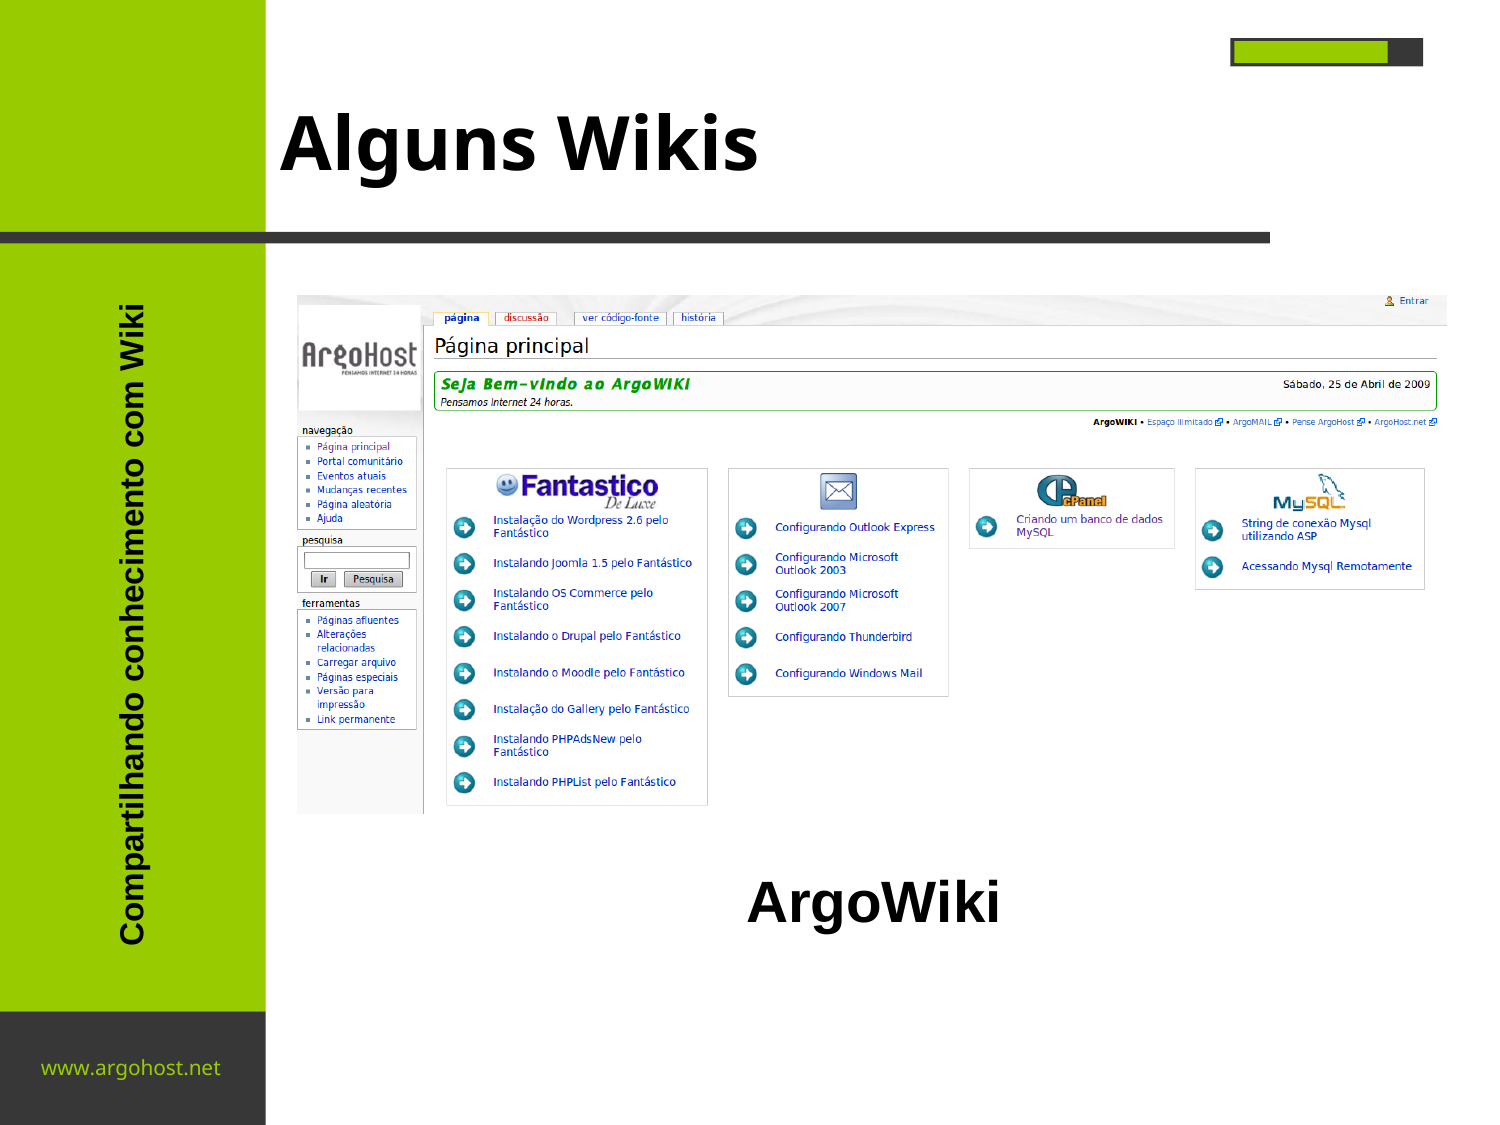

Alguns Wikis
Compartilhando conhecimento com Wiki
ArgoWiki
www.argohost.net